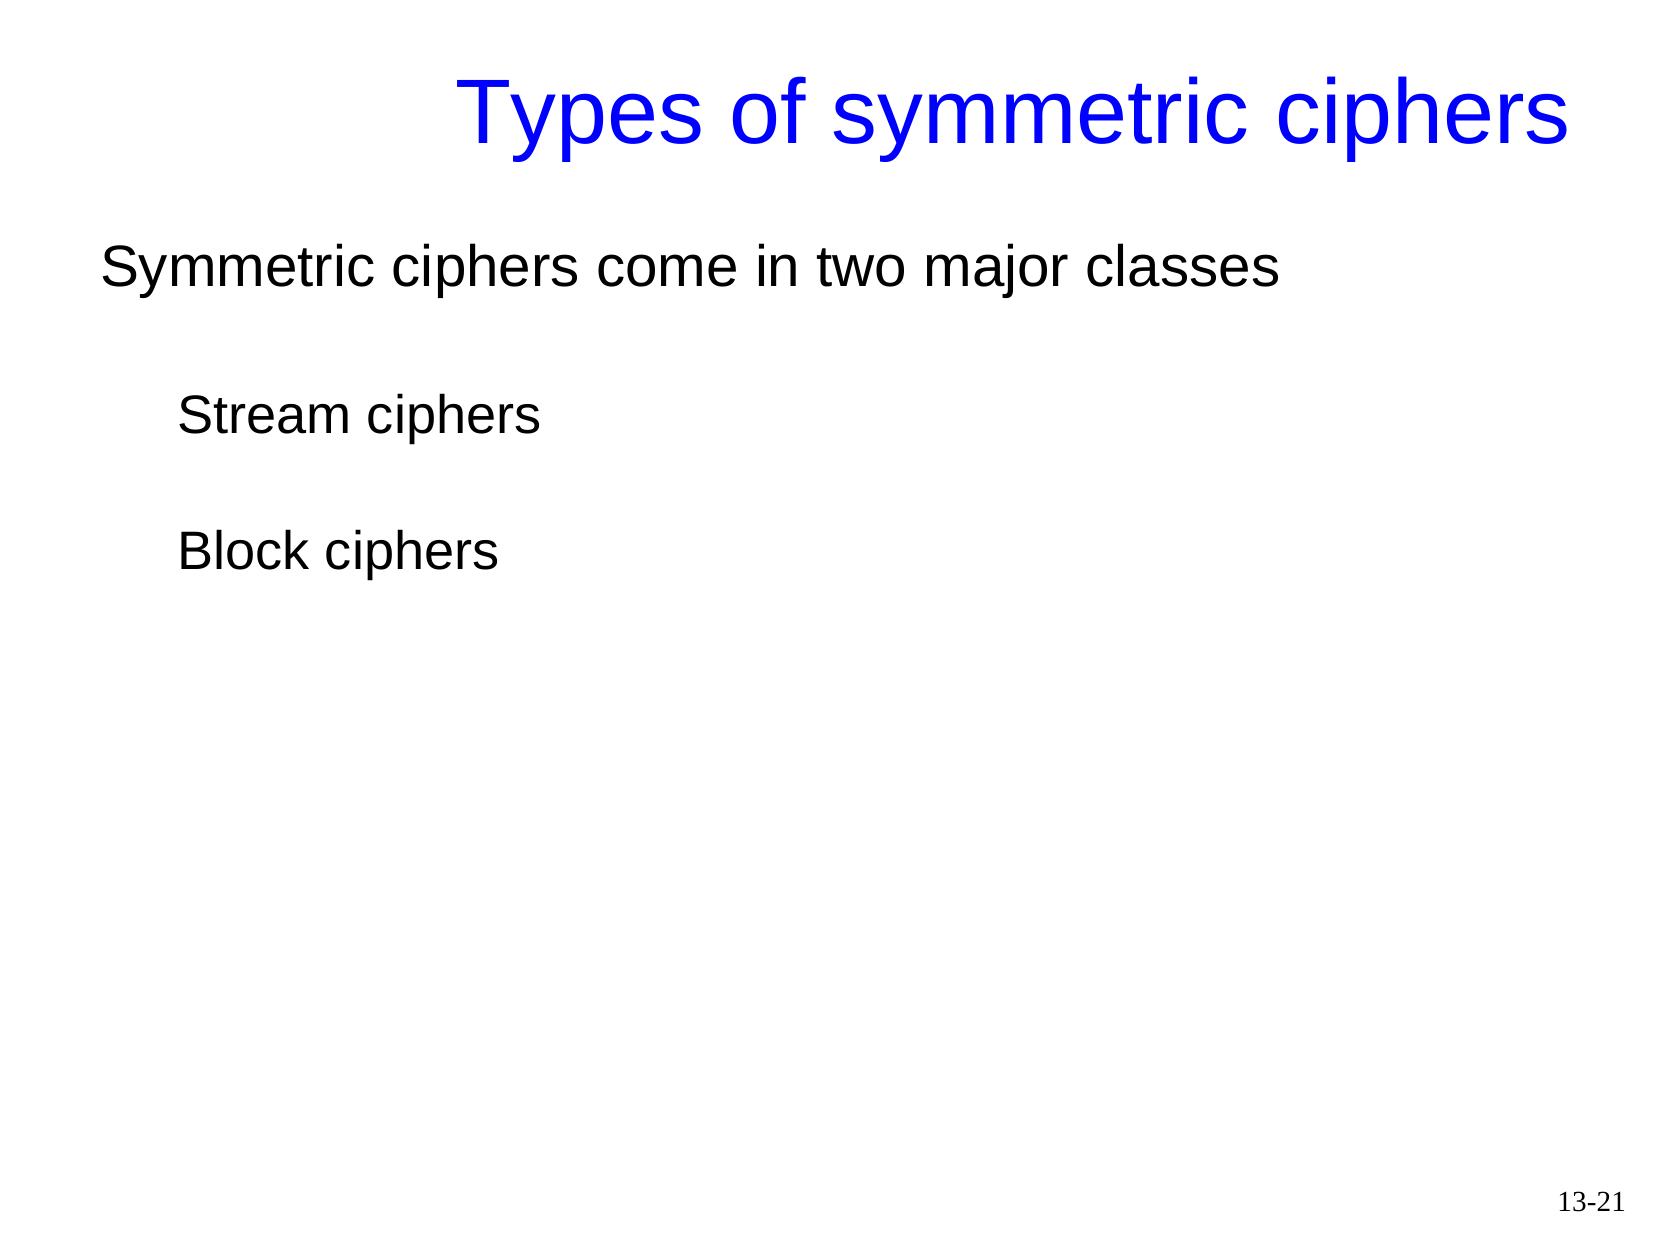

# Types of symmetric ciphers
Symmetric ciphers come in two major classes
Stream ciphers
Block ciphers